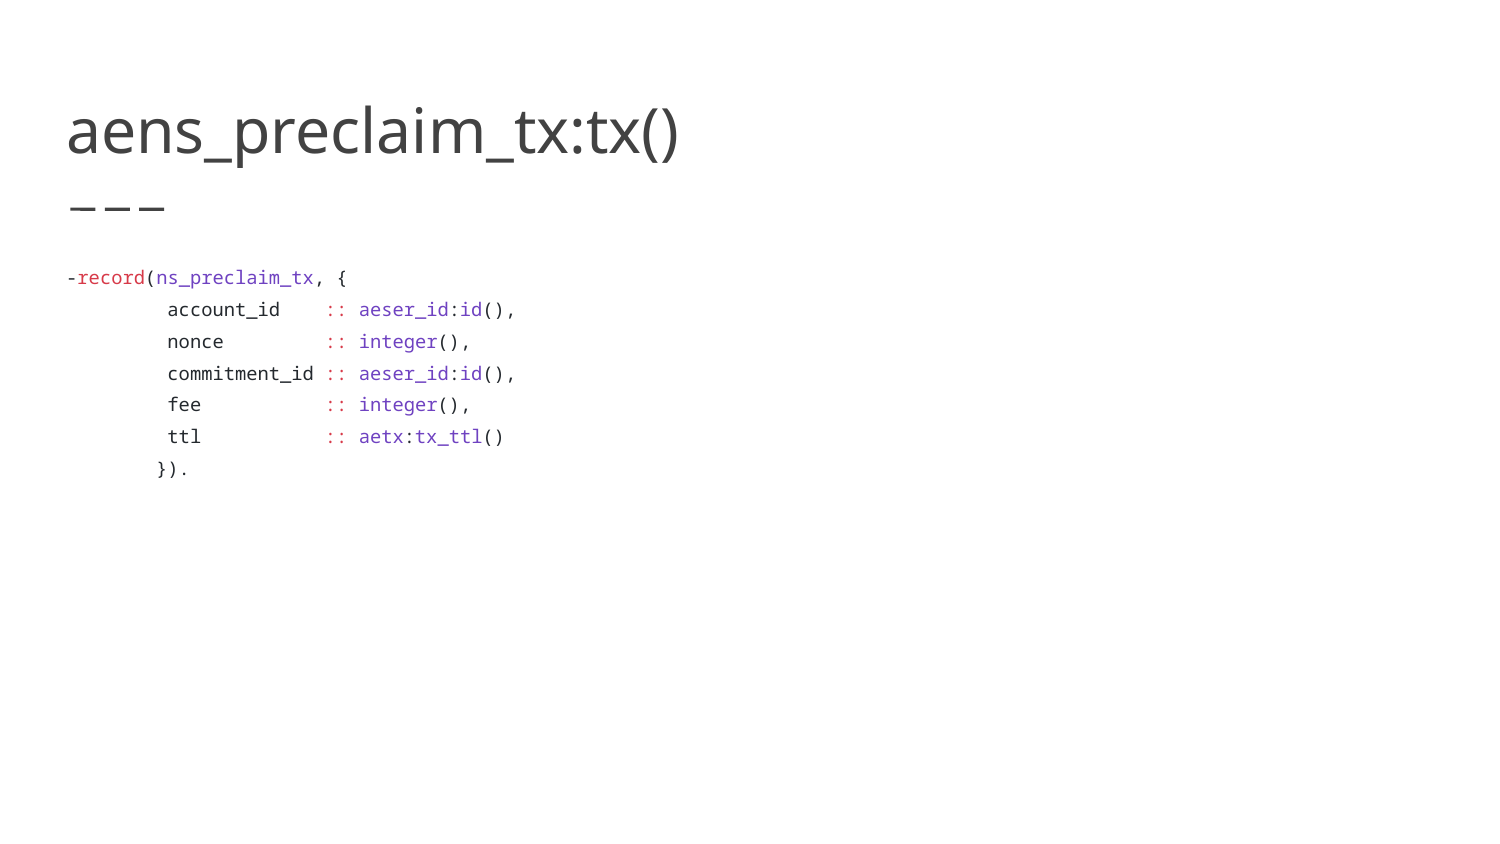

# aens_preclaim_tx:tx()
-record(ns_preclaim_tx, {
 account_id :: aeser_id:id(),
 nonce :: integer(),
 commitment_id :: aeser_id:id(),
 fee :: integer(),
 ttl :: aetx:tx_ttl()
 }).